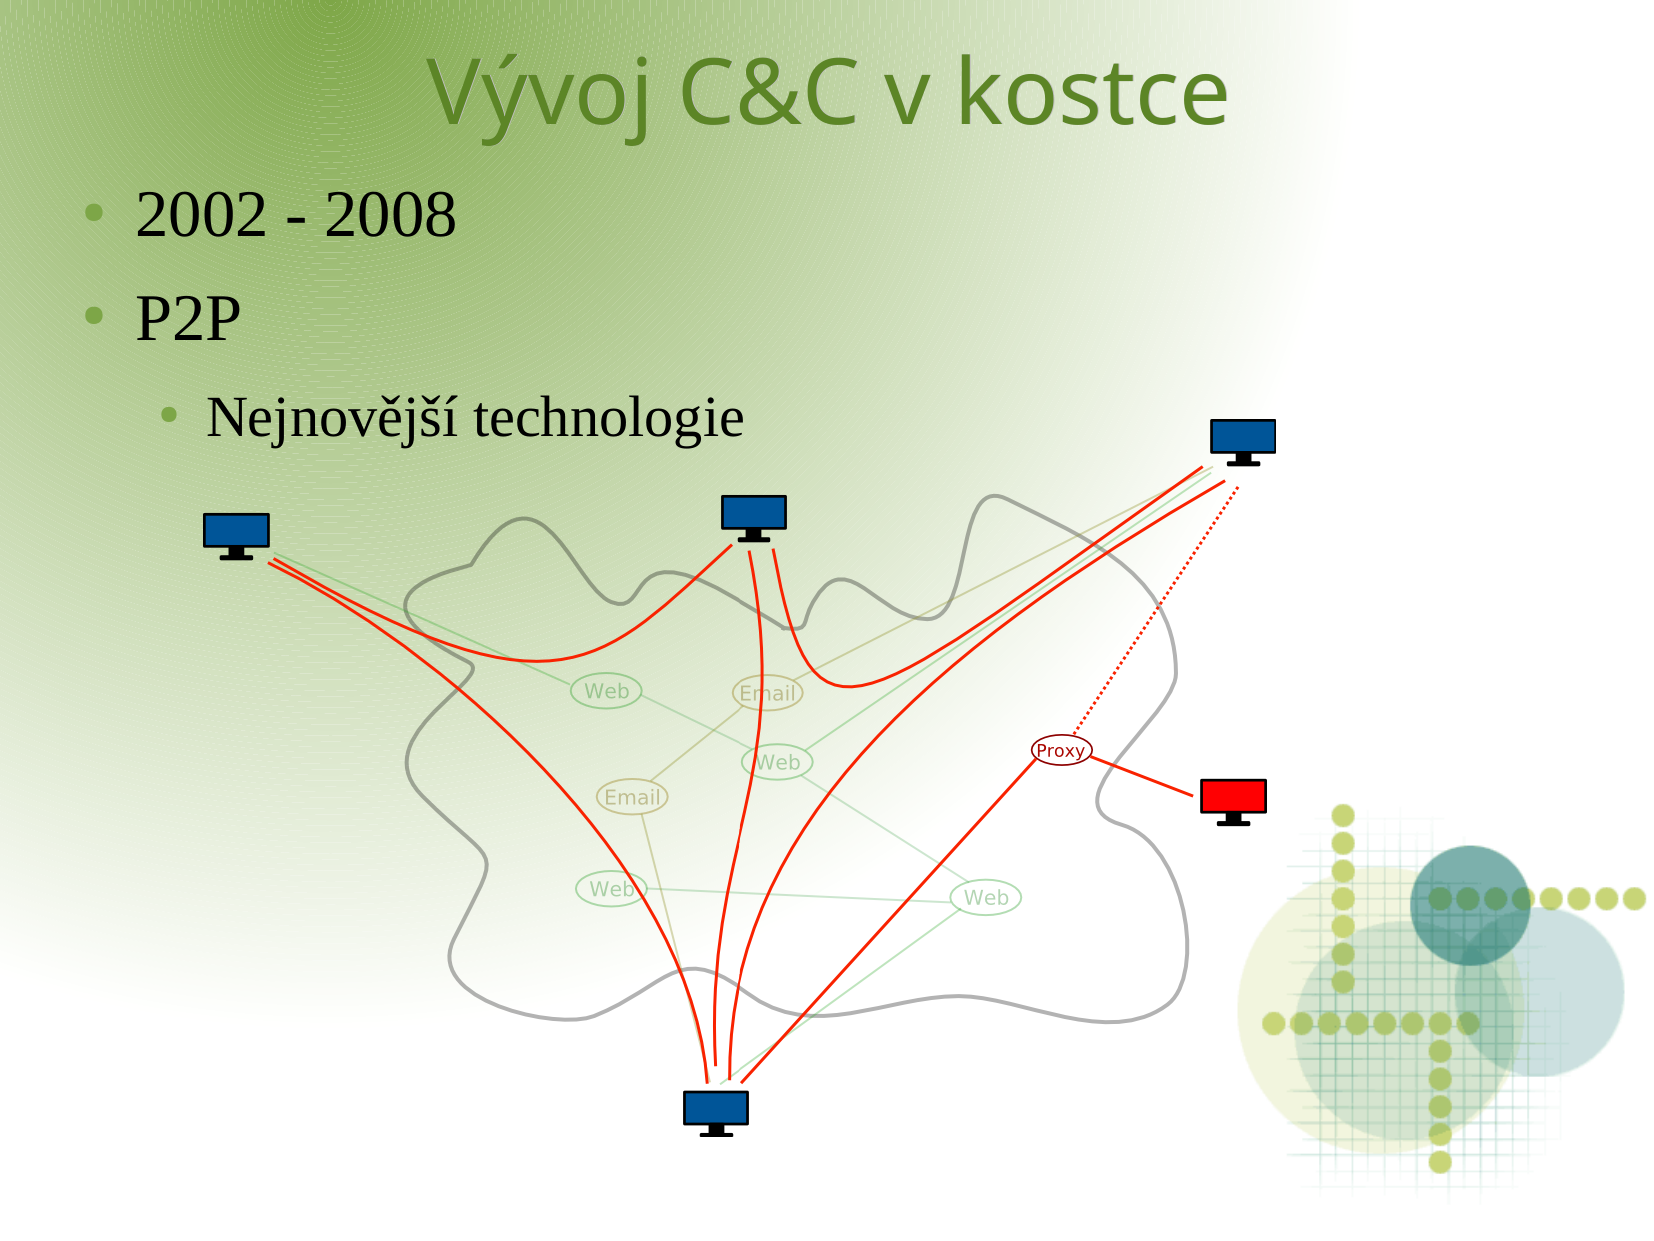

# Vývoj C&C v kostce
2002 - 2008
P2P
Nejnovější technologie